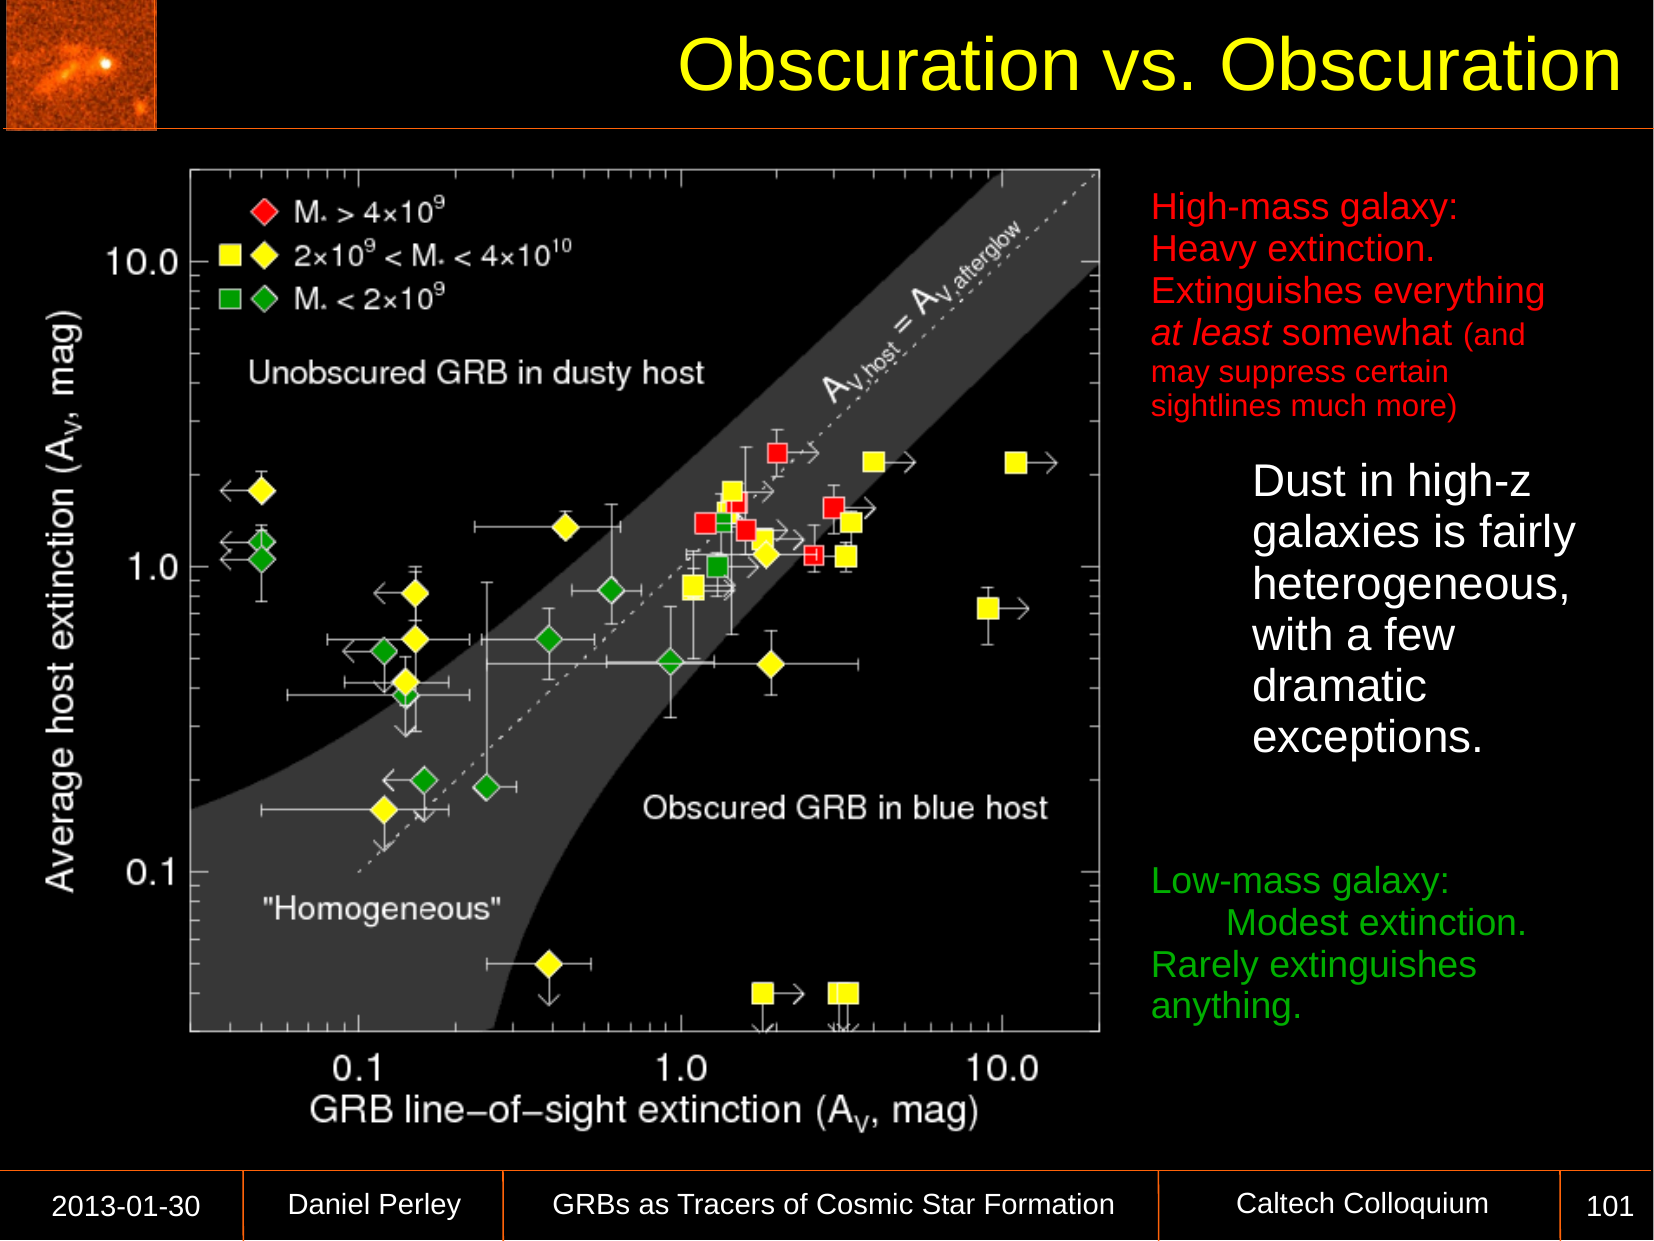

# Obscuration vs. Obscuration
High-mass galaxy:
Heavy extinction. Extinguishes everything at least somewhat (and may suppress certain sightlines much more)
Dust in high-z galaxies is fairly heterogeneous, with a few dramatic exceptions.
Low-mass galaxy:
	Modest extinction. Rarely extinguishes anything.
2013-01-30
101